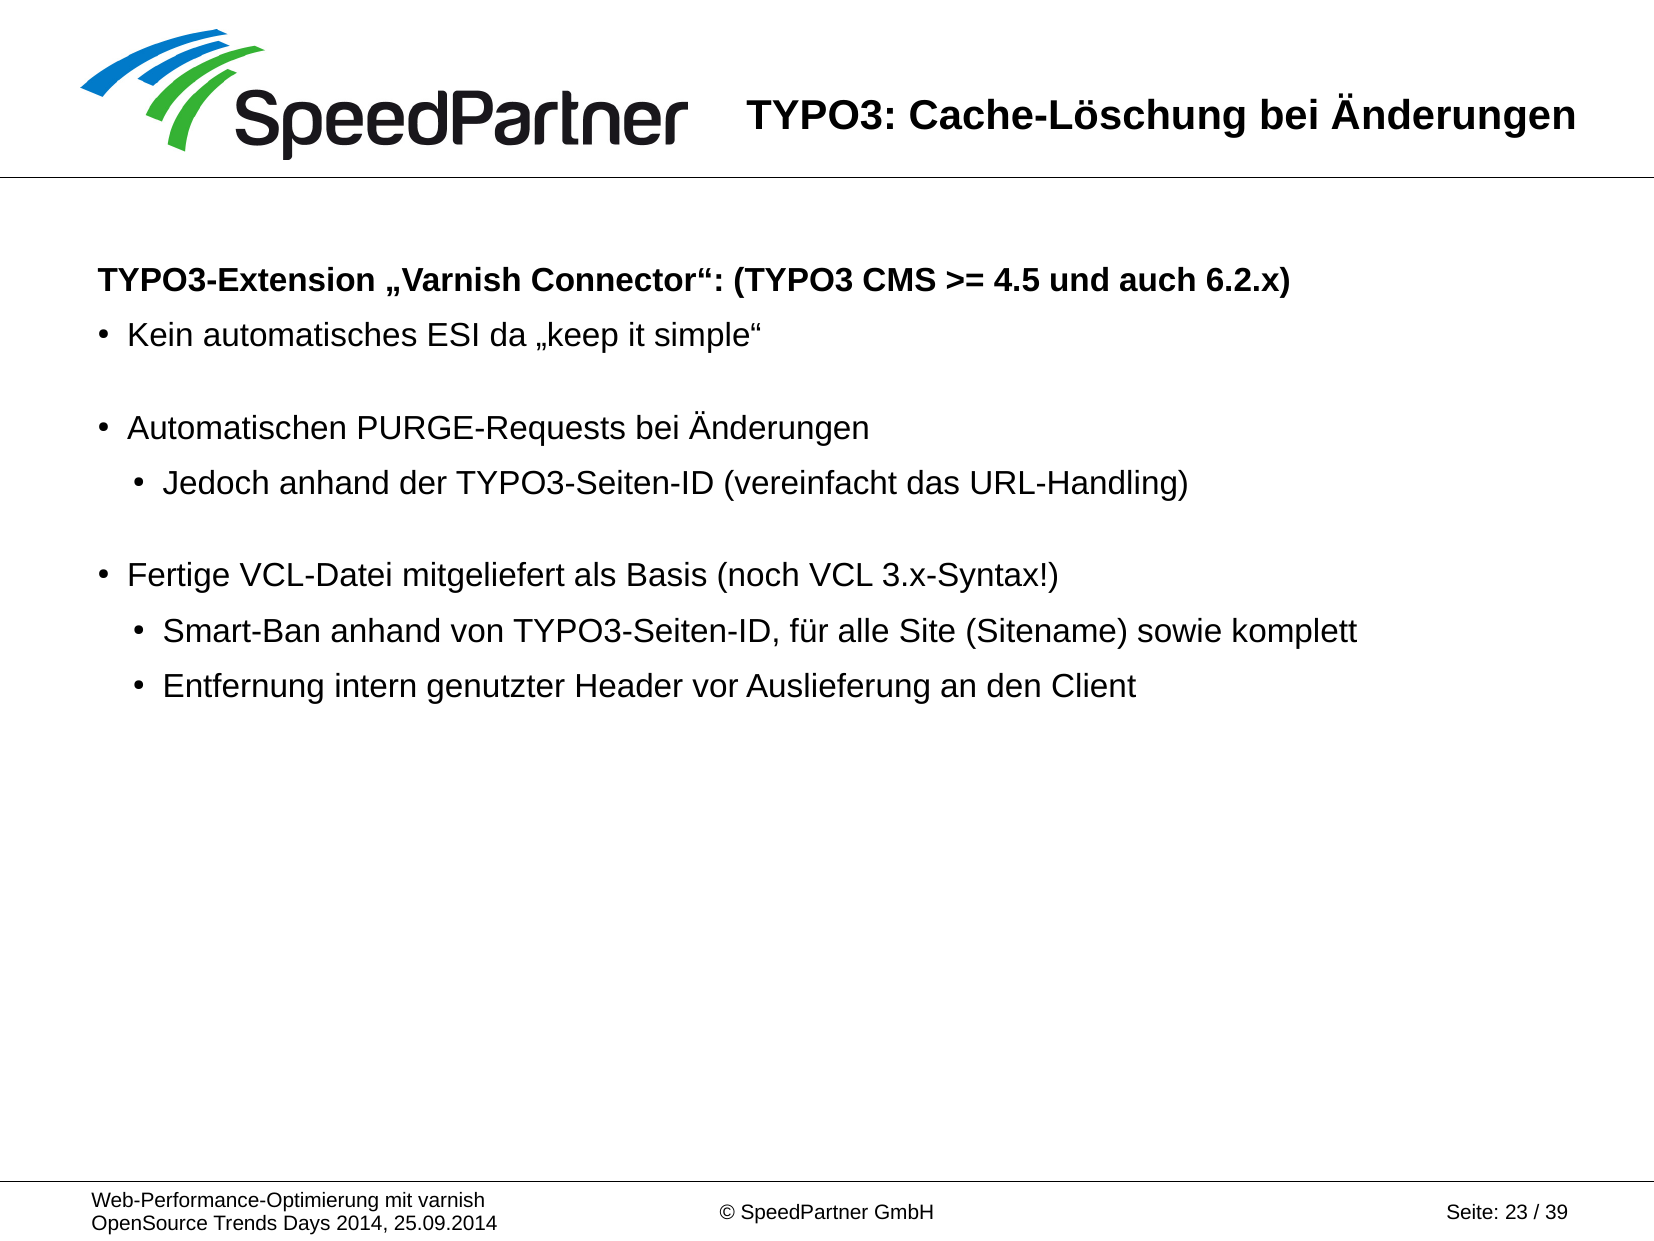

# TYPO3: Cache-Löschung bei Änderungen
TYPO3-Extension „Varnish Connector“: (TYPO3 CMS >= 4.5 und auch 6.2.x)
Kein automatisches ESI da „keep it simple“
Automatischen PURGE-Requests bei Änderungen
Jedoch anhand der TYPO3-Seiten-ID (vereinfacht das URL-Handling)
Fertige VCL-Datei mitgeliefert als Basis (noch VCL 3.x-Syntax!)
Smart-Ban anhand von TYPO3-Seiten-ID, für alle Site (Sitename) sowie komplett
Entfernung intern genutzter Header vor Auslieferung an den Client